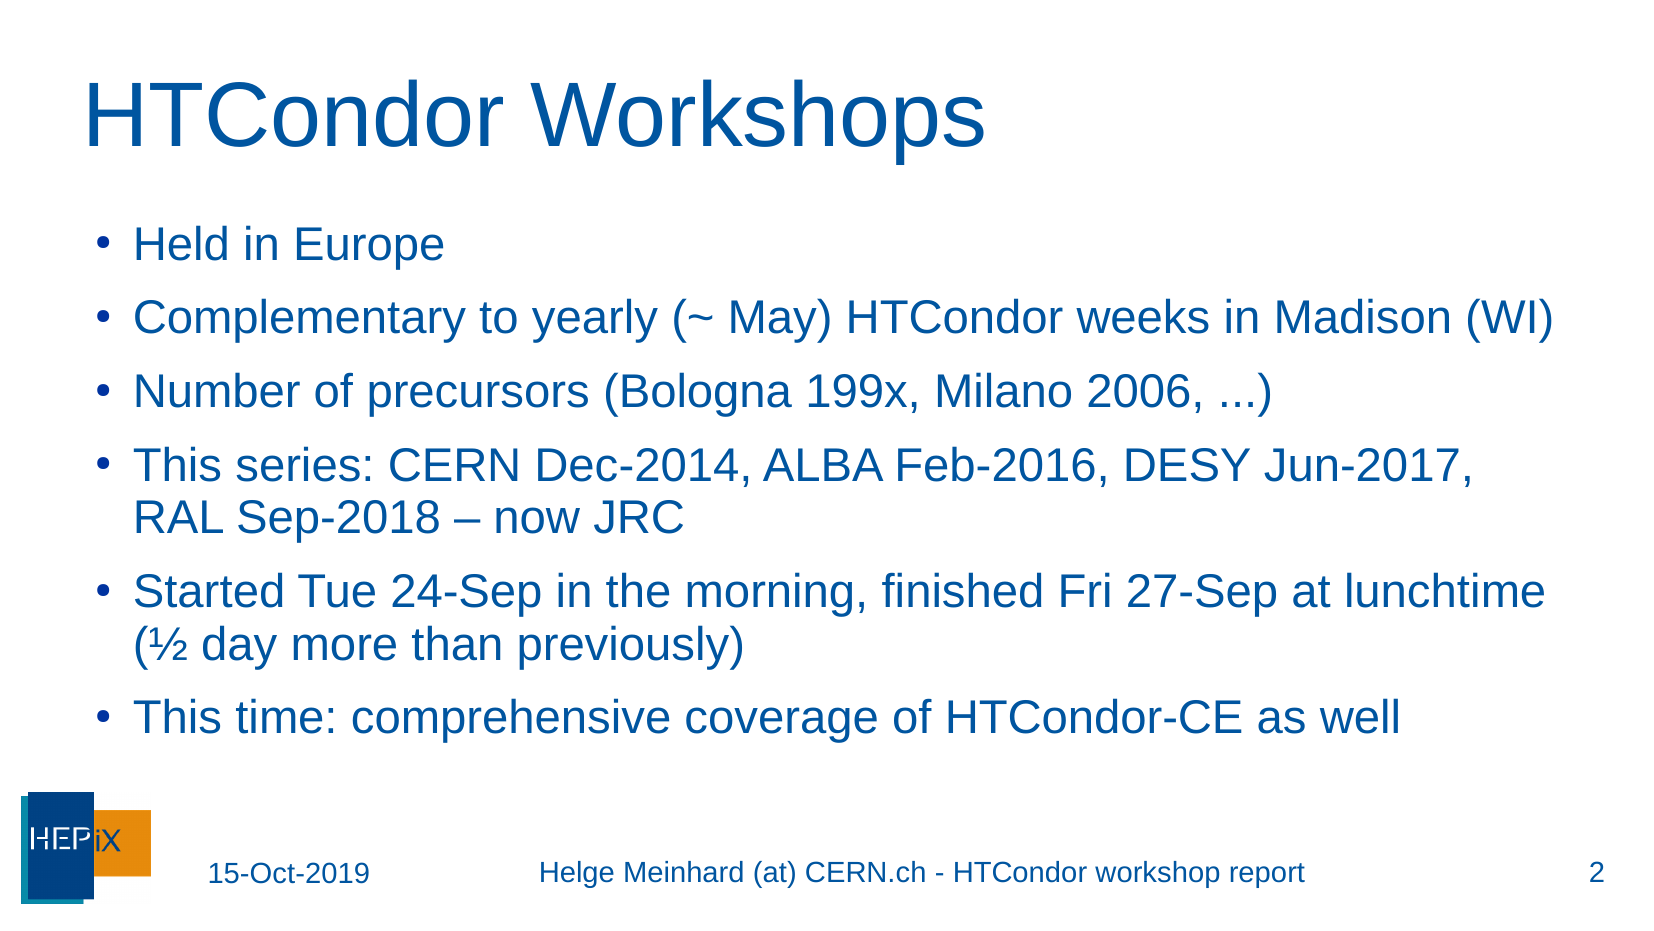

# HTCondor Workshops
Held in Europe
Complementary to yearly (~ May) HTCondor weeks in Madison (WI)
Number of precursors (Bologna 199x, Milano 2006, ...)
This series: CERN Dec-2014, ALBA Feb-2016, DESY Jun-2017, RAL Sep-2018 – now JRC
Started Tue 24-Sep in the morning, finished Fri 27-Sep at lunchtime (½ day more than previously)
This time: comprehensive coverage of HTCondor-CE as well
Helge Meinhard (at) CERN.ch - HTCondor workshop report
2
15-Oct-2019